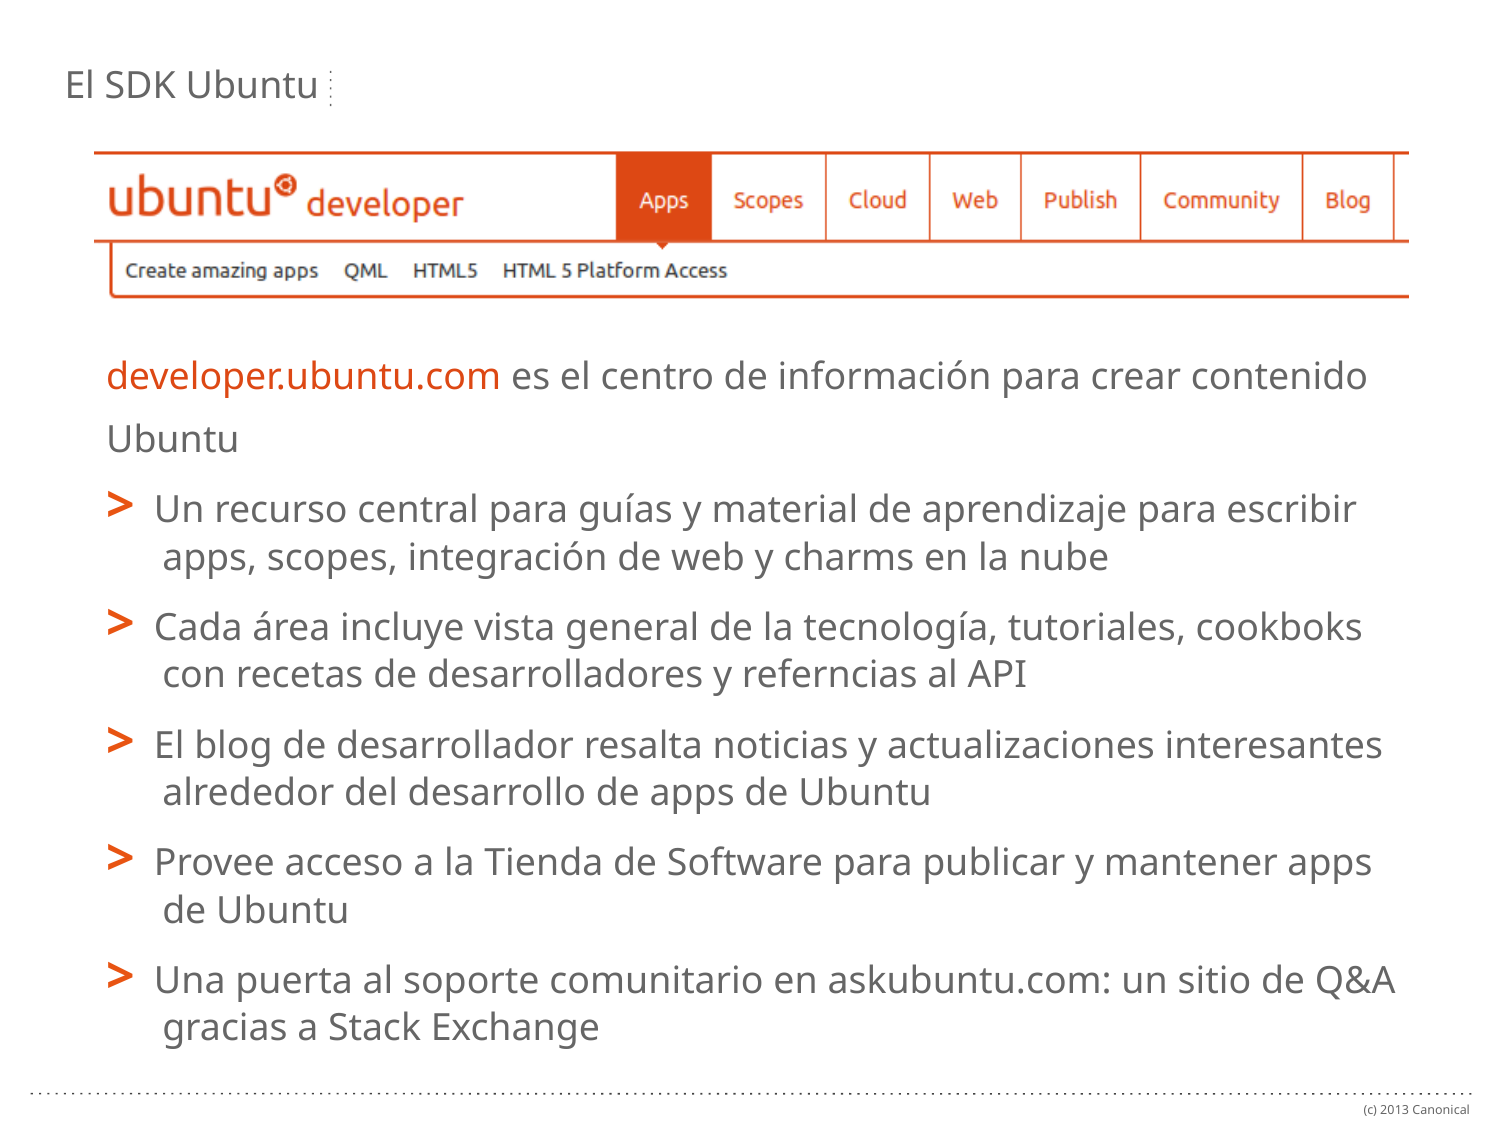

El SDK Ubuntu
# developer.ubuntu.com es el centro de información para crear contenido
Ubuntu
> Un recurso central para guías y material de aprendizaje para escribir apps, scopes, integración de web y charms en la nube
> Cada área incluye vista general de la tecnología, tutoriales, cookboks con recetas de desarrolladores y referncias al API
> El blog de desarrollador resalta noticias y actualizaciones interesantes alrededor del desarrollo de apps de Ubuntu
> Provee acceso a la Tienda de Software para publicar y mantener apps de Ubuntu
> Una puerta al soporte comunitario en askubuntu.com: un sitio de Q&A gracias a Stack Exchange
(c) 2013 Canonical